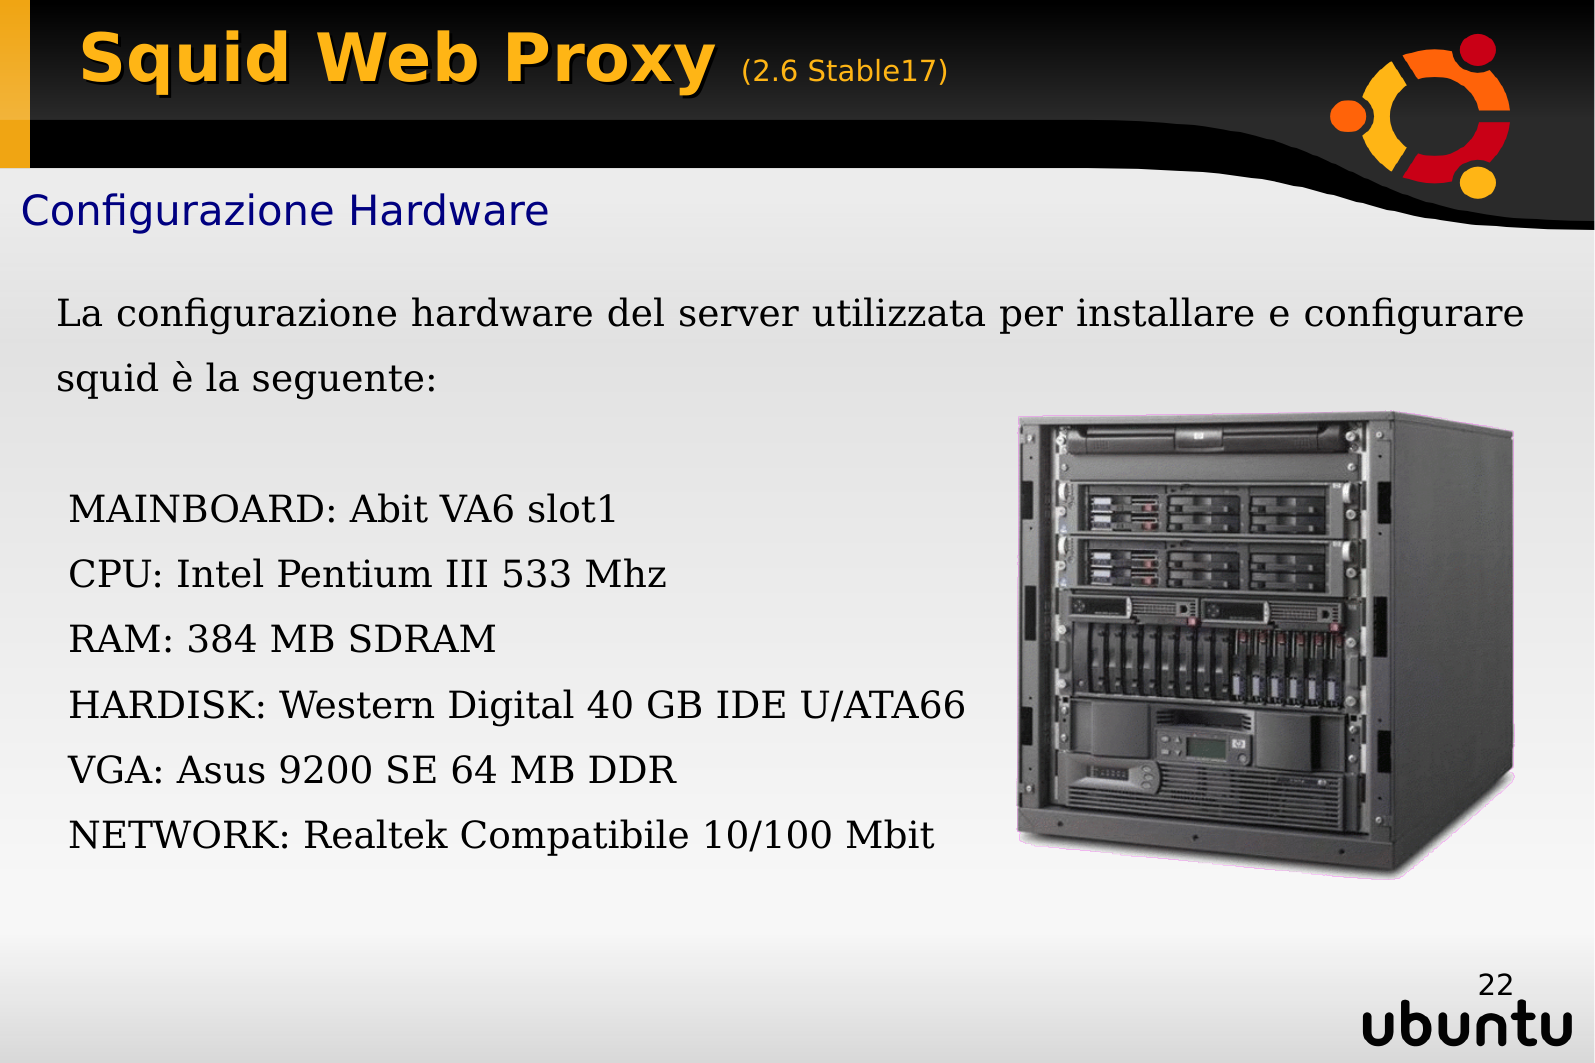

Squid Web Proxy (2.6 Stable17)
Configurazione Hardware
La configurazione hardware del server utilizzata per installare e configurare squid è la seguente:
 MAINBOARD: Abit VA6 slot1
 CPU: Intel Pentium III 533 Mhz
 RAM: 384 MB SDRAM
 HARDISK: Western Digital 40 GB IDE U/ATA66
 VGA: Asus 9200 SE 64 MB DDR
 NETWORK: Realtek Compatibile 10/100 Mbit
22